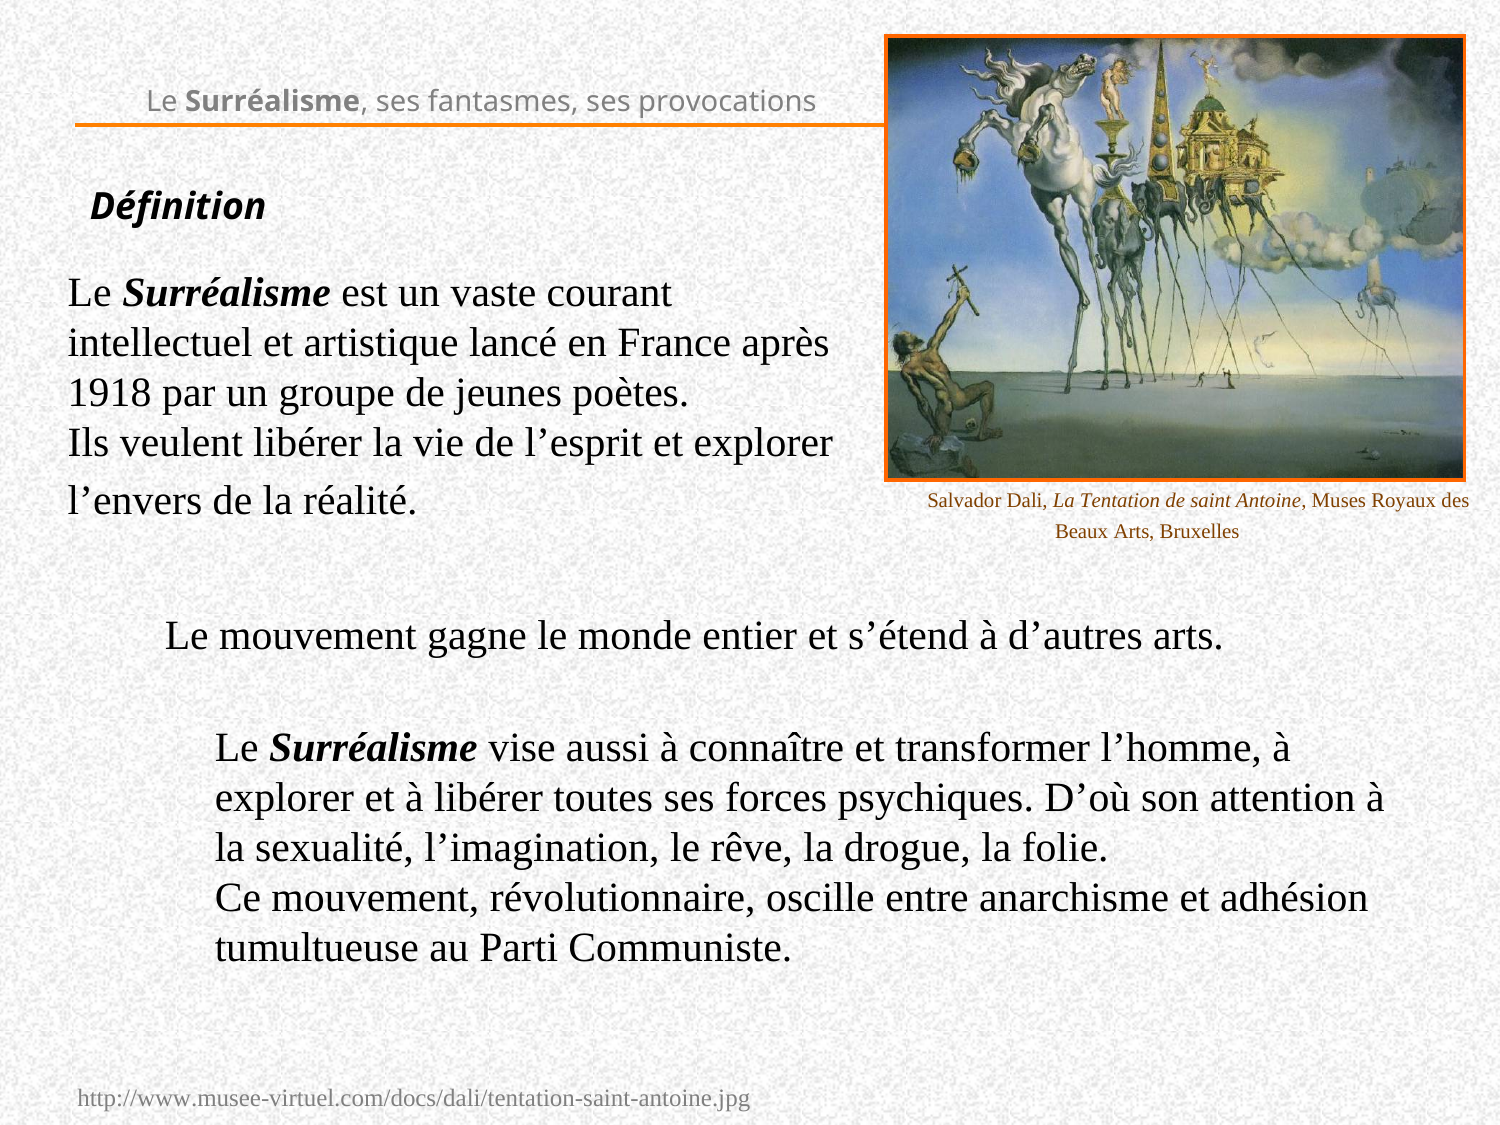

Le Surréalisme, ses fantasmes, ses provocations
Définition
Le Surréalisme est un vaste courant intellectuel et artistique lancé en France après 1918 par un groupe de jeunes poètes.
Ils veulent libérer la vie de l’esprit et explorer l’envers de la réalité.
 Salvador Dali, La Tentation de saint Antoine, Muses Royaux des Beaux Arts, Bruxelles
Le mouvement gagne le monde entier et s’étend à d’autres arts.
Le Surréalisme vise aussi à connaître et transformer l’homme, à explorer et à libérer toutes ses forces psychiques. D’où son attention à la sexualité, l’imagination, le rêve, la drogue, la folie.
Ce mouvement, révolutionnaire, oscille entre anarchisme et adhésion tumultueuse au Parti Communiste.
http://www.musee-virtuel.com/docs/dali/tentation-saint-antoine.jpg